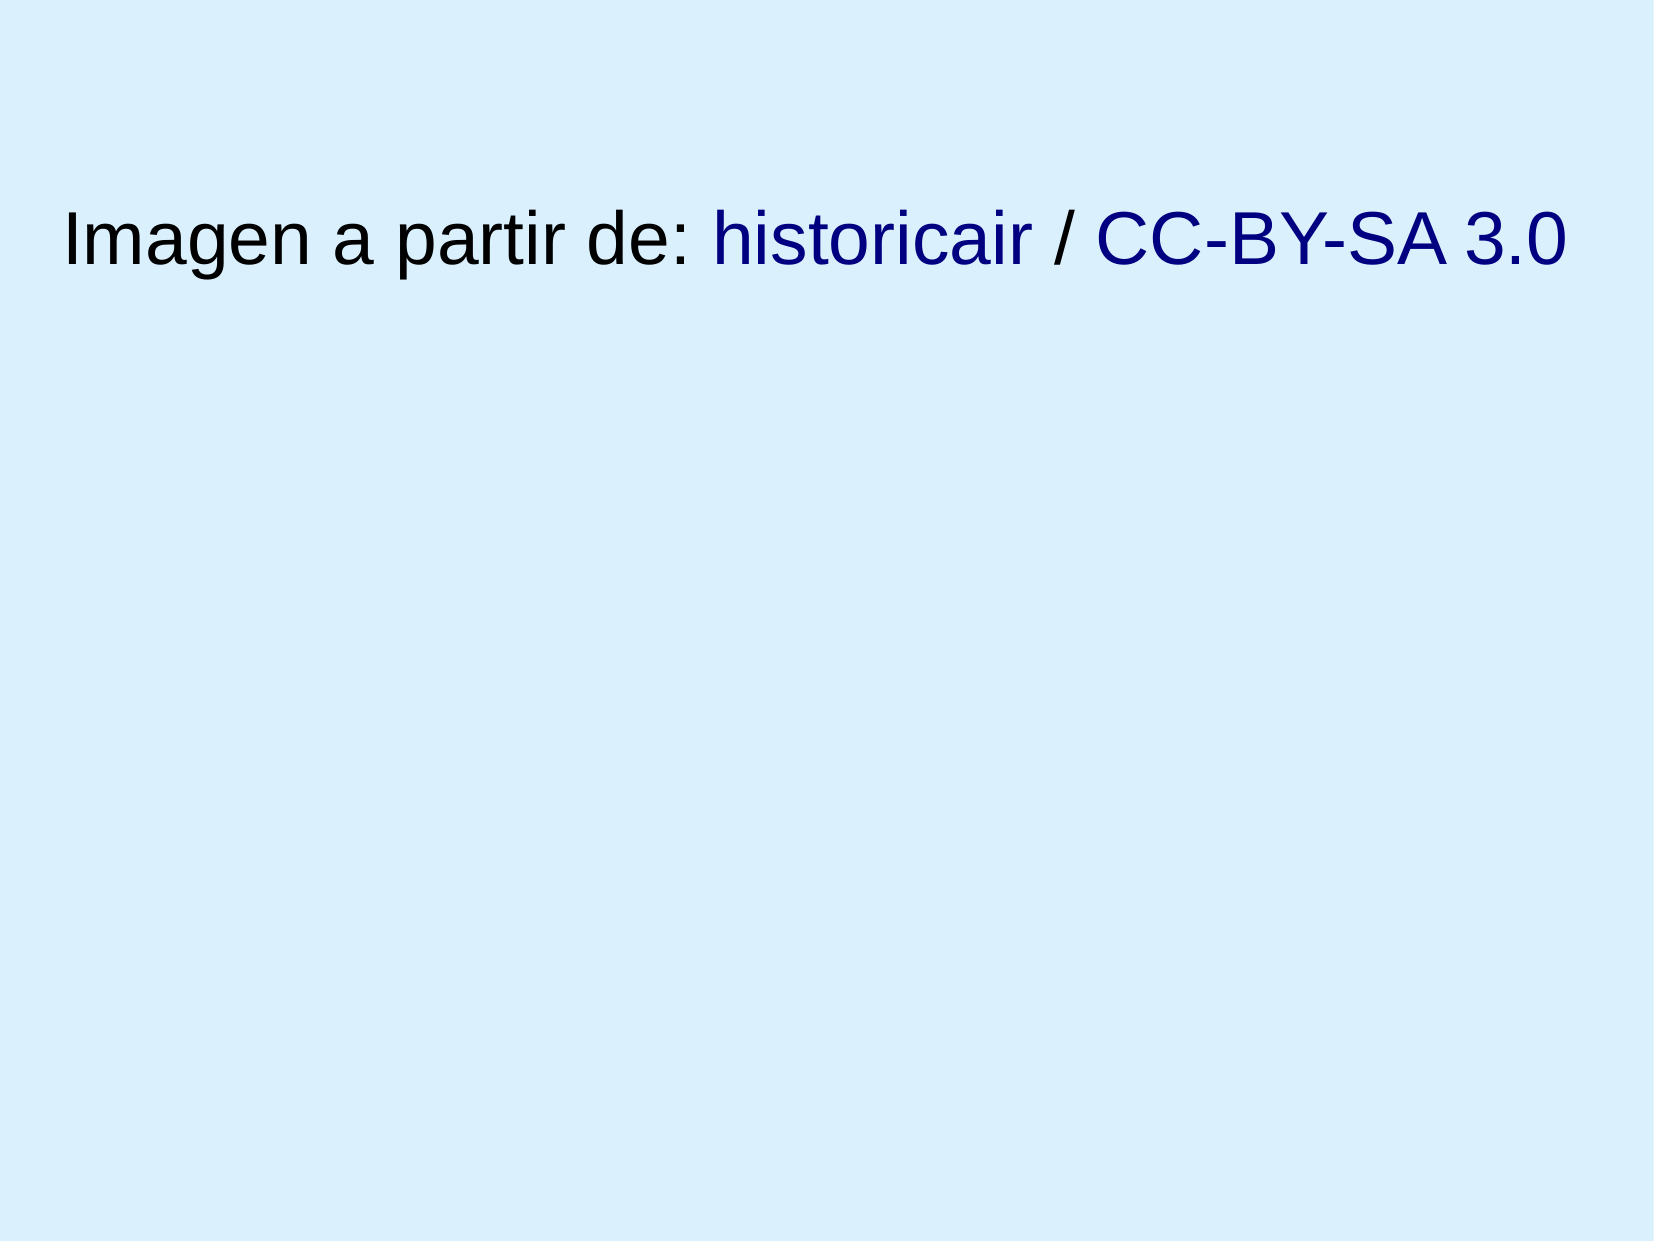

Imagen a partir de: historicair / CC-BY-SA 3.0